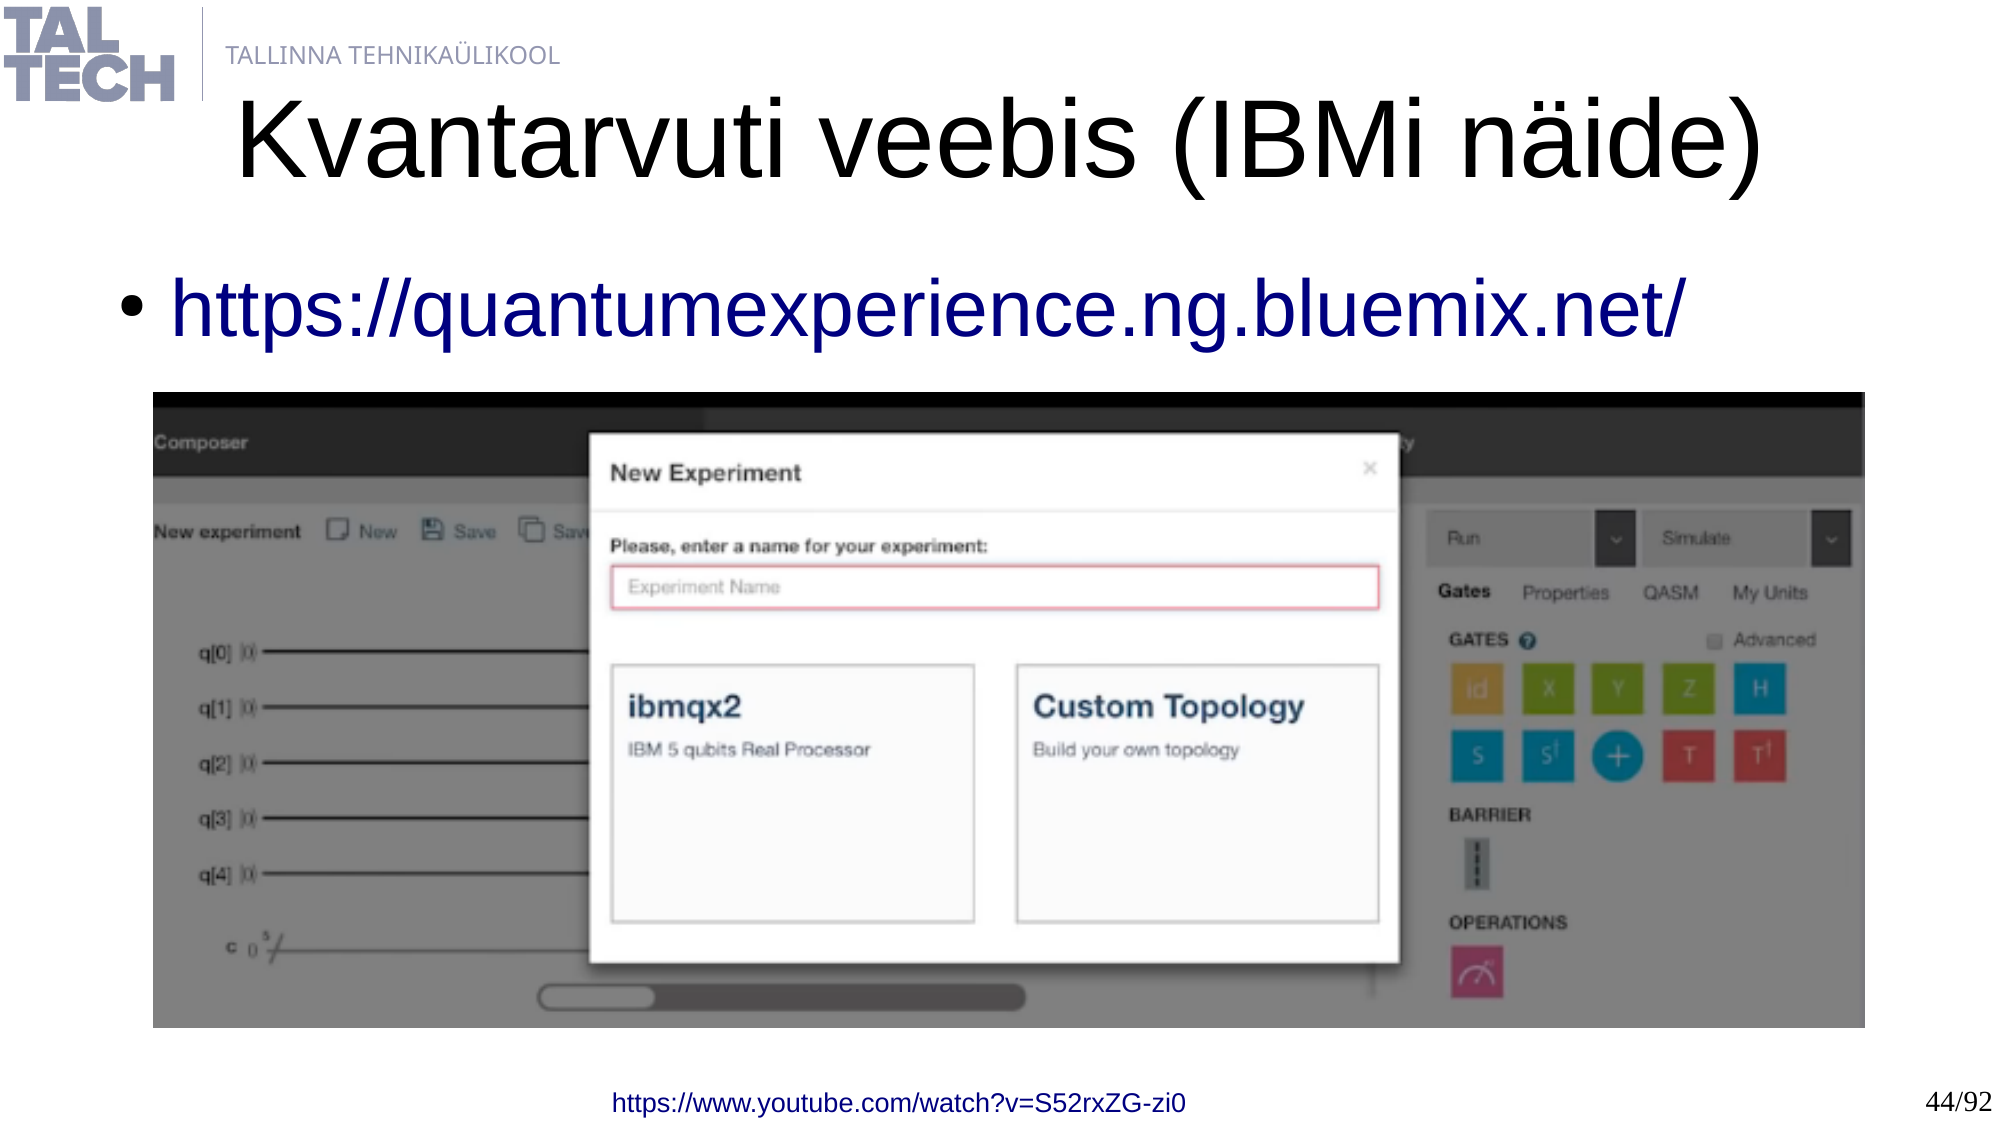

# Kvantarvuti veebis (IBMi näide)
https://quantumexperience.ng.bluemix.net/
https://www.youtube.com/watch?v=S52rxZG-zi0
44